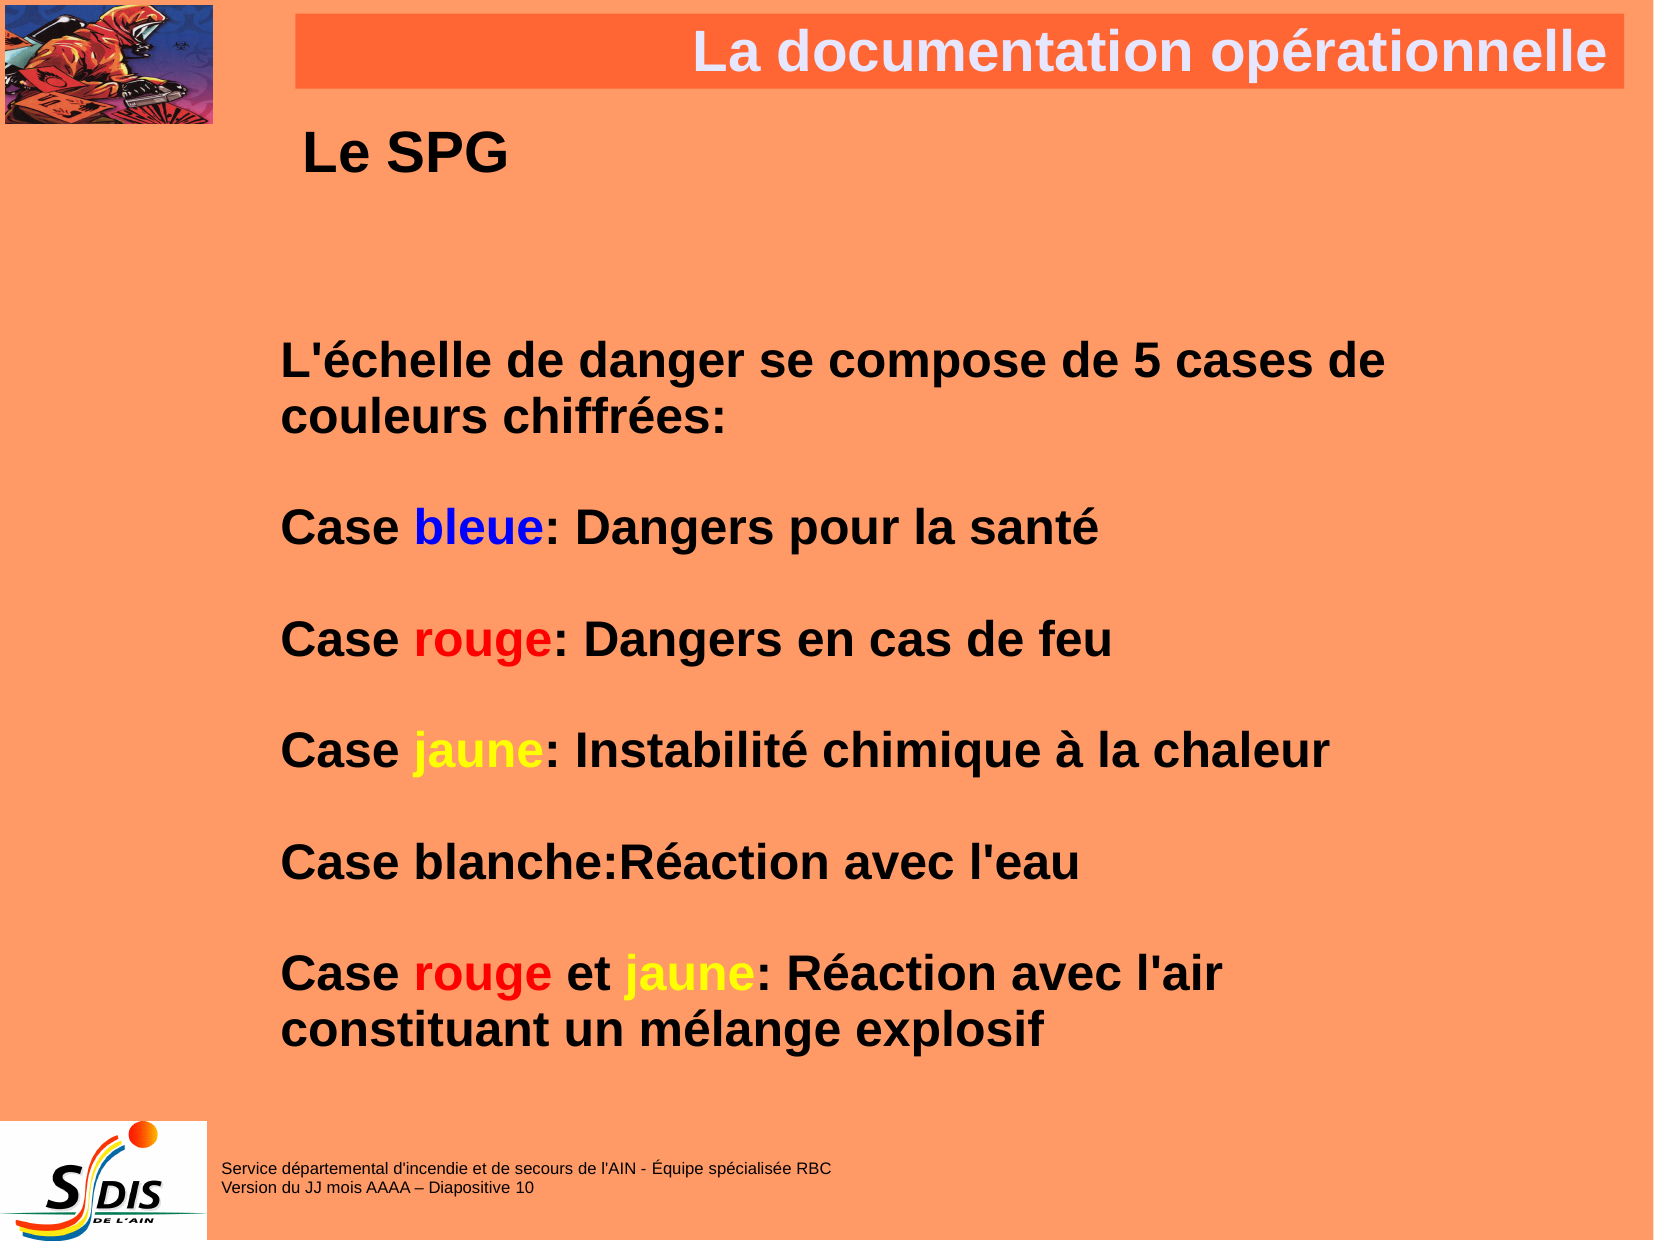

La documentation opérationnelle
Le SPG
L'échelle de danger se compose de 5 cases de couleurs chiffrées:
Case bleue: Dangers pour la santé
Case rouge: Dangers en cas de feu
Case jaune: Instabilité chimique à la chaleur
Case blanche:Réaction avec l'eau
Case rouge et jaune: Réaction avec l'air constituant un mélange explosif